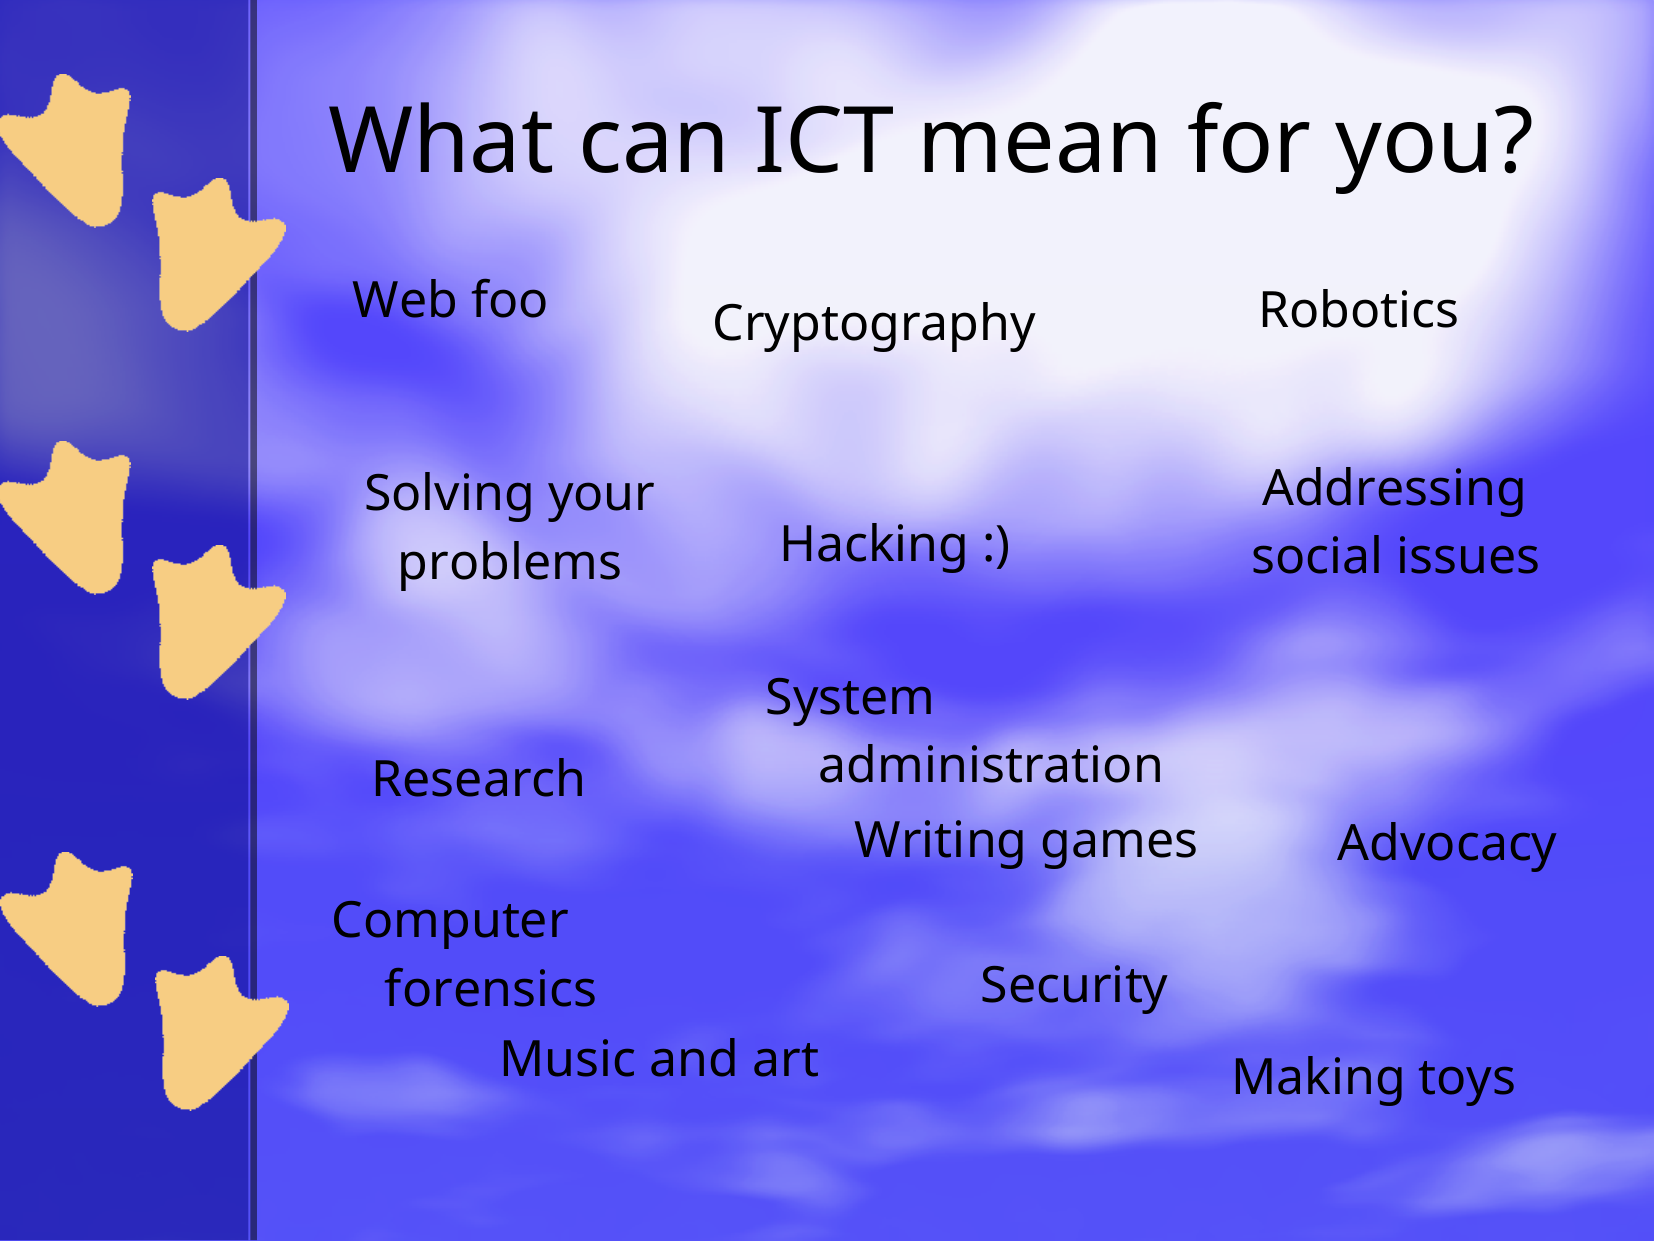

What can ICT mean for you?
Web foo
Robotics
Cryptography
Addressing social issues
Solving your problems
Hacking :)
# System administration
Research
Writing games
Advocacy
Computer forensics
Security
Music and art
Making toys